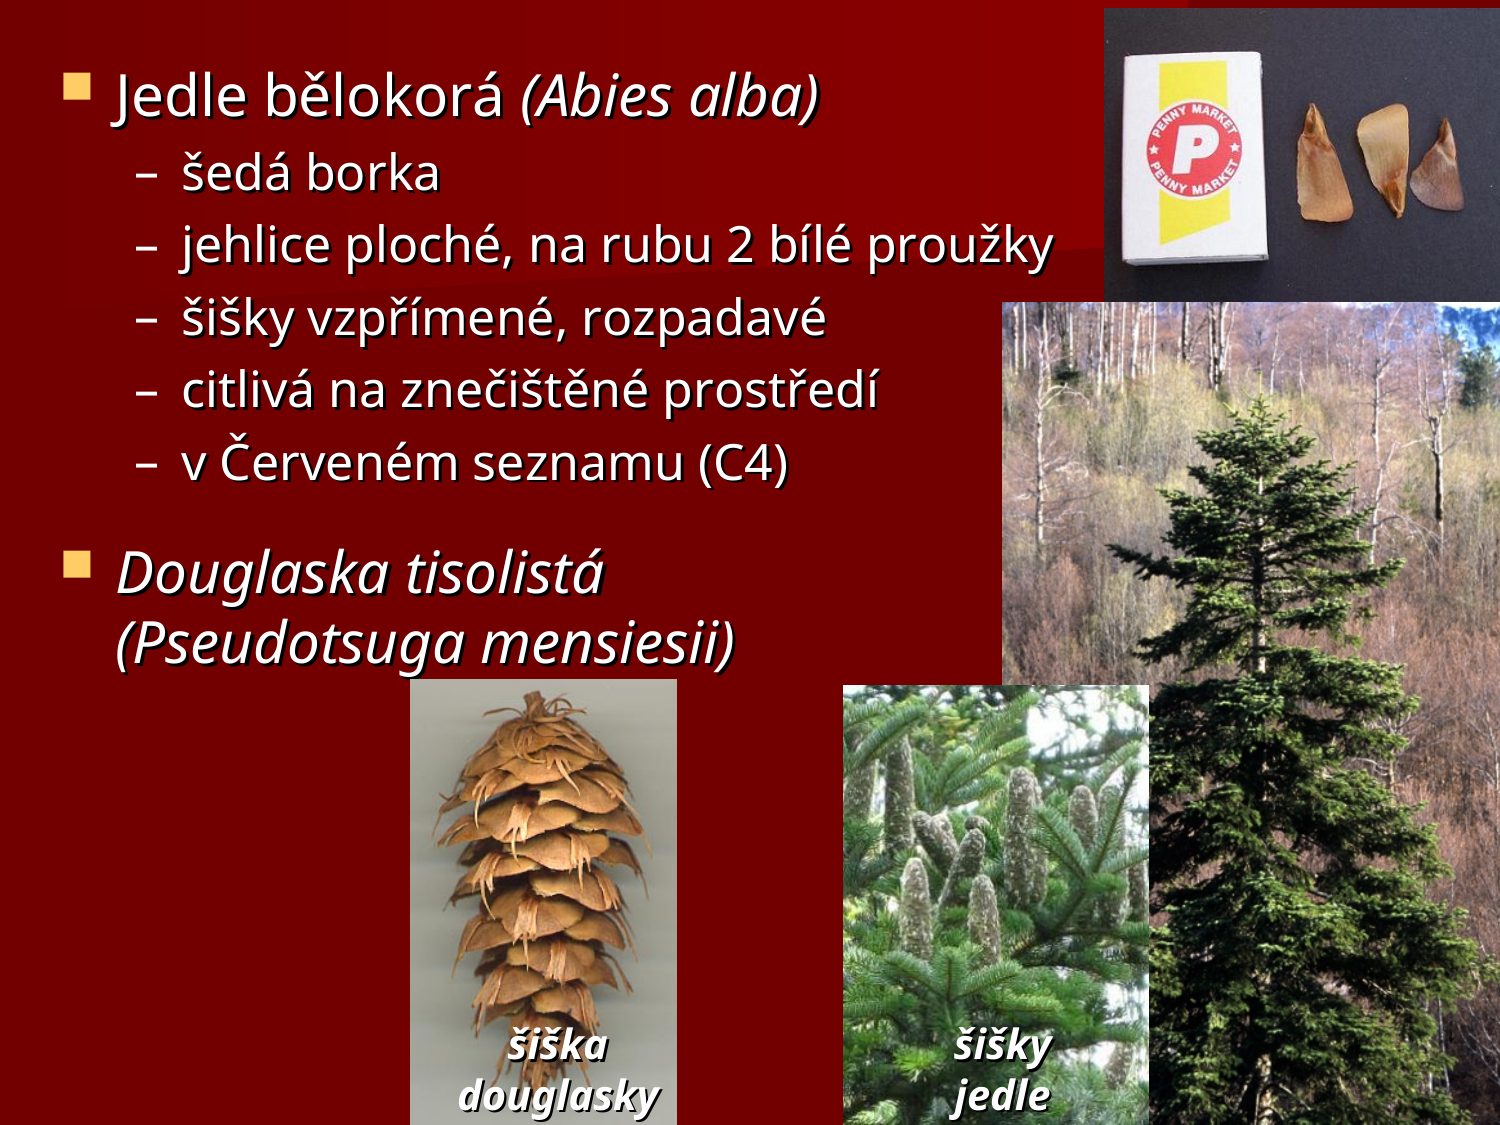

# Jedle bělokorá (Abies alba)
šedá borka
jehlice ploché, na rubu 2 bílé proužky
šišky vzpřímené, rozpadavé
citlivá na znečištěné prostředí
v Červeném seznamu (C4)
Douglaska tisolistá (Pseudotsuga mensiesii)
šiška douglasky
šišky jedle